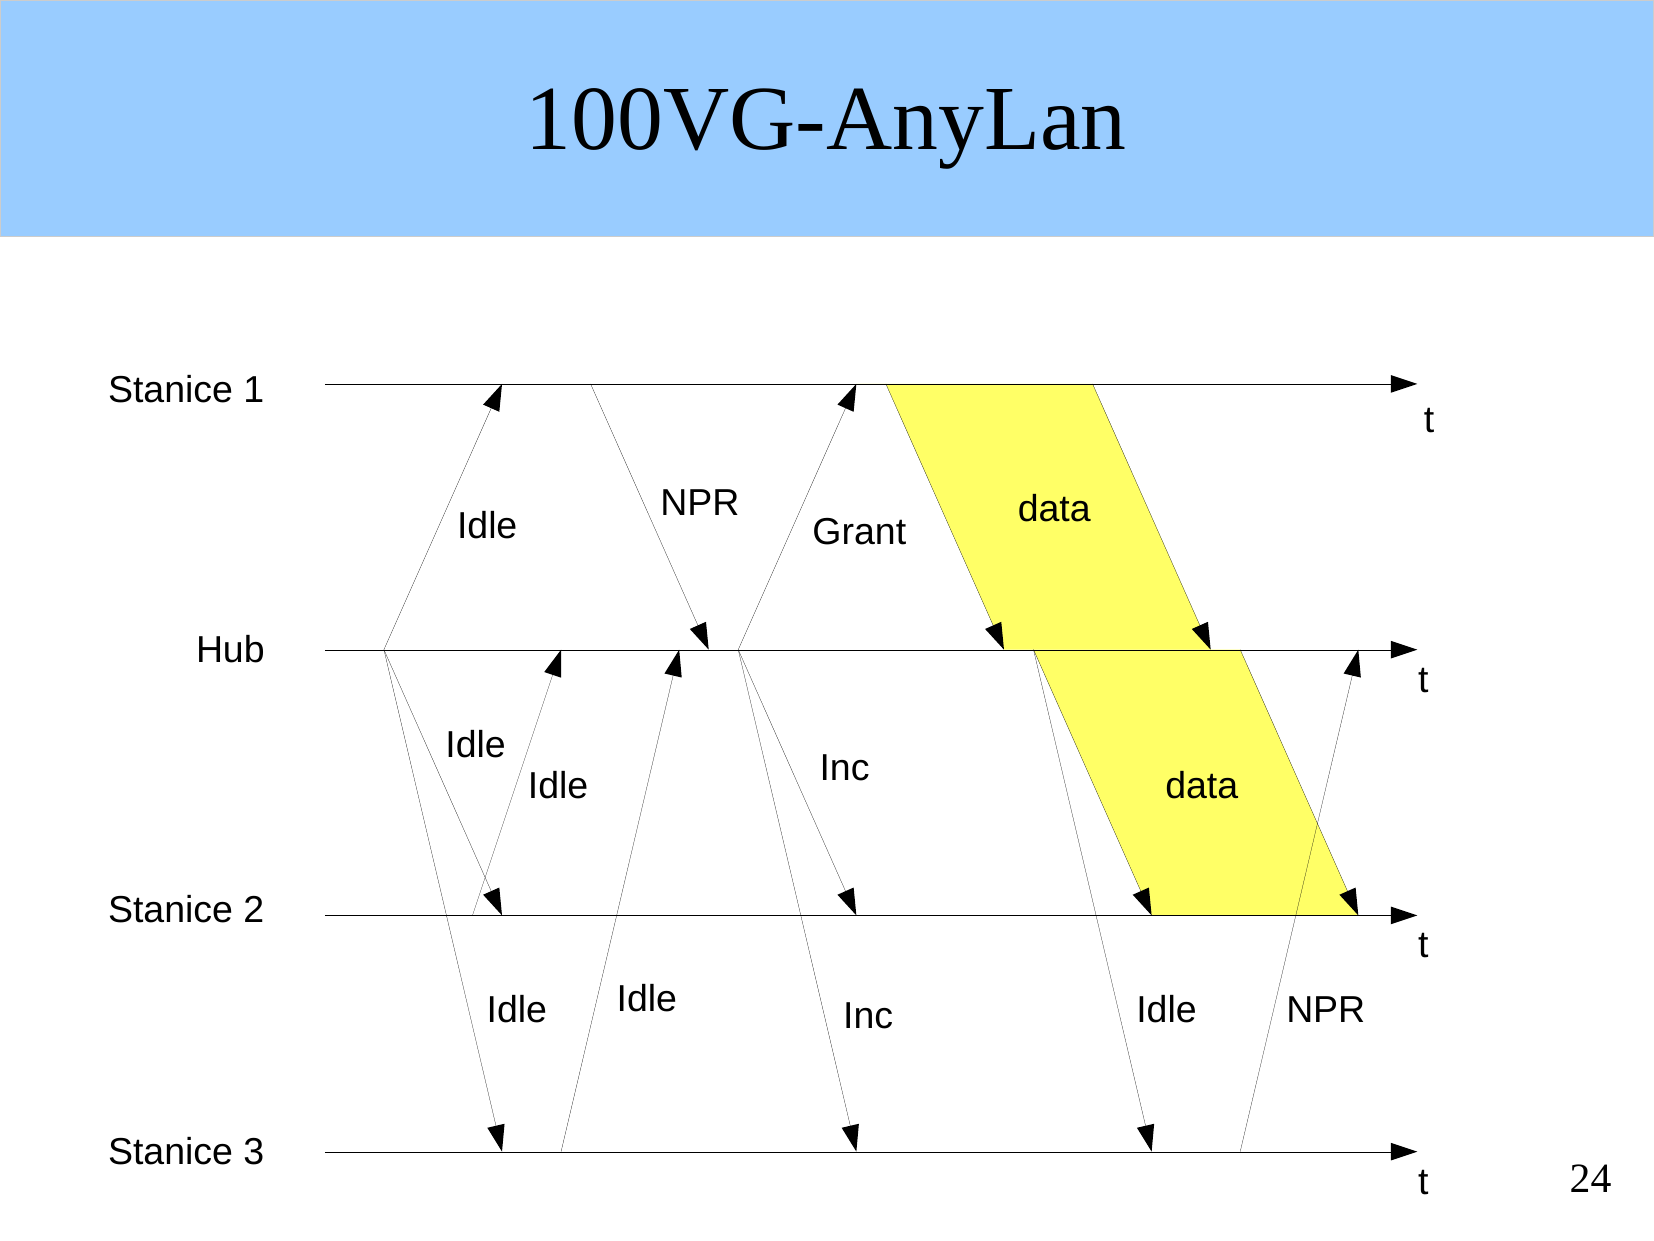

# 100VG-AnyLan
Stanice 1
t
NPR
data
Idle
Grant
Hub
t
Idle
Inc
Idle
data
Stanice 2
t
Idle
Idle
Idle
NPR
Inc
Stanice 3
t